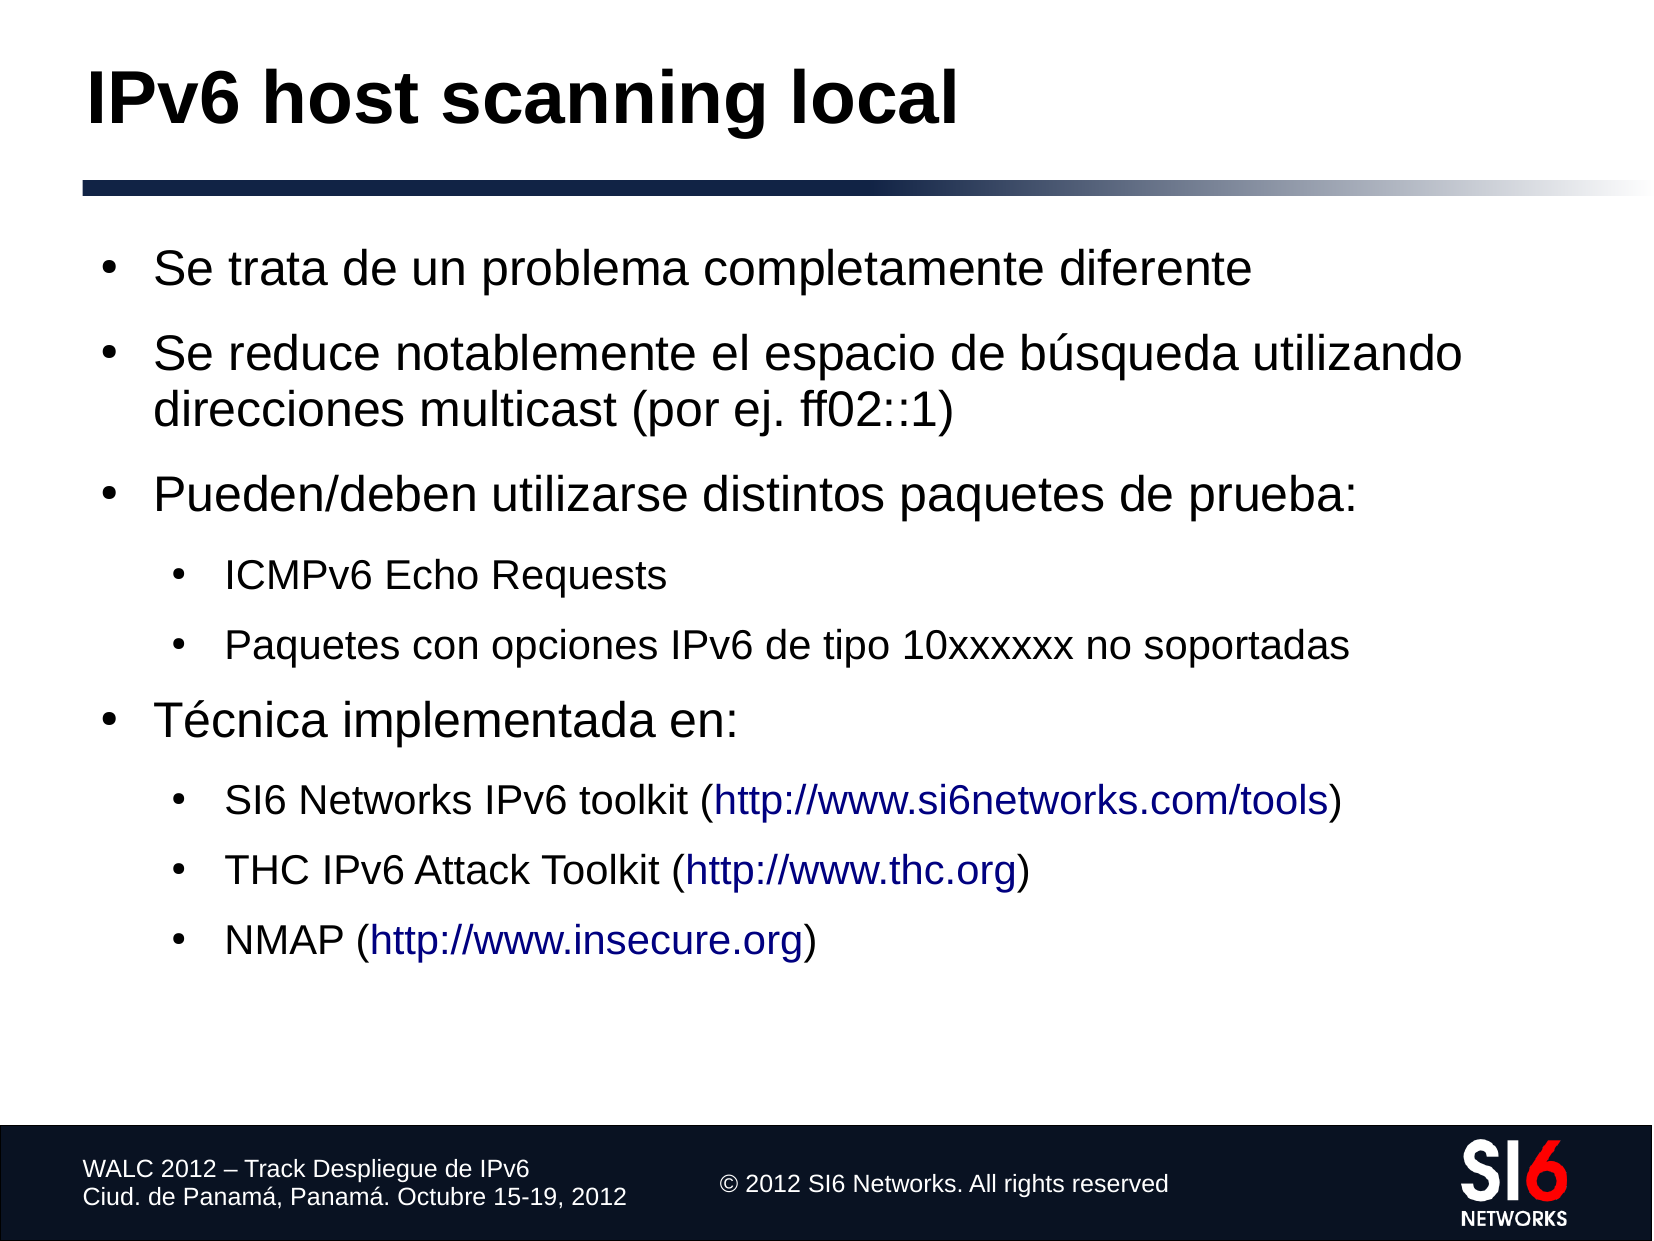

# IPv6 host scanning local
Se trata de un problema completamente diferente
Se reduce notablemente el espacio de búsqueda utilizando direcciones multicast (por ej. ff02::1)
Pueden/deben utilizarse distintos paquetes de prueba:
ICMPv6 Echo Requests
Paquetes con opciones IPv6 de tipo 10xxxxxx no soportadas
Técnica implementada en:
SI6 Networks IPv6 toolkit (http://www.si6networks.com/tools)
THC IPv6 Attack Toolkit (http://www.thc.org)
NMAP (http://www.insecure.org)
Congreso de Seguridad en Computo 2011